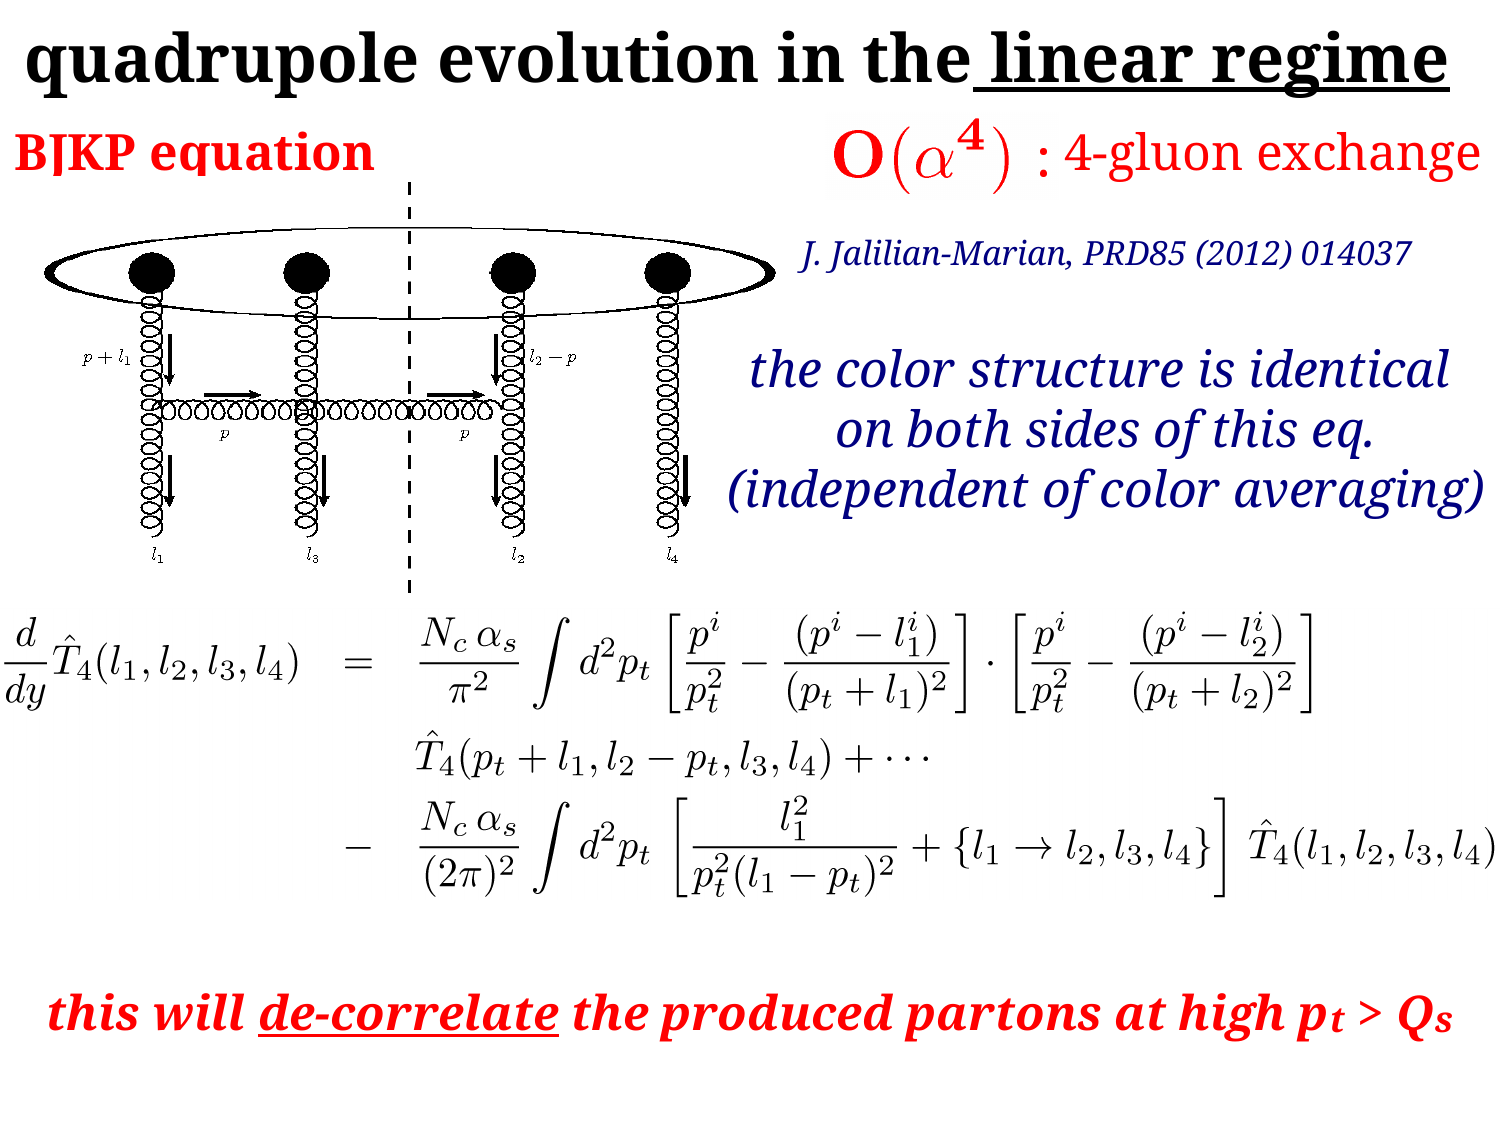

quadrupole evolution in the linear regime
BJKP equation
4-gluon exchange
J. Jalilian-Marian, PRD85 (2012) 014037
the color structure is identical
on both sides of this eq.
(independent of color averaging)
this will de-correlate the produced partons at high pt > Qs